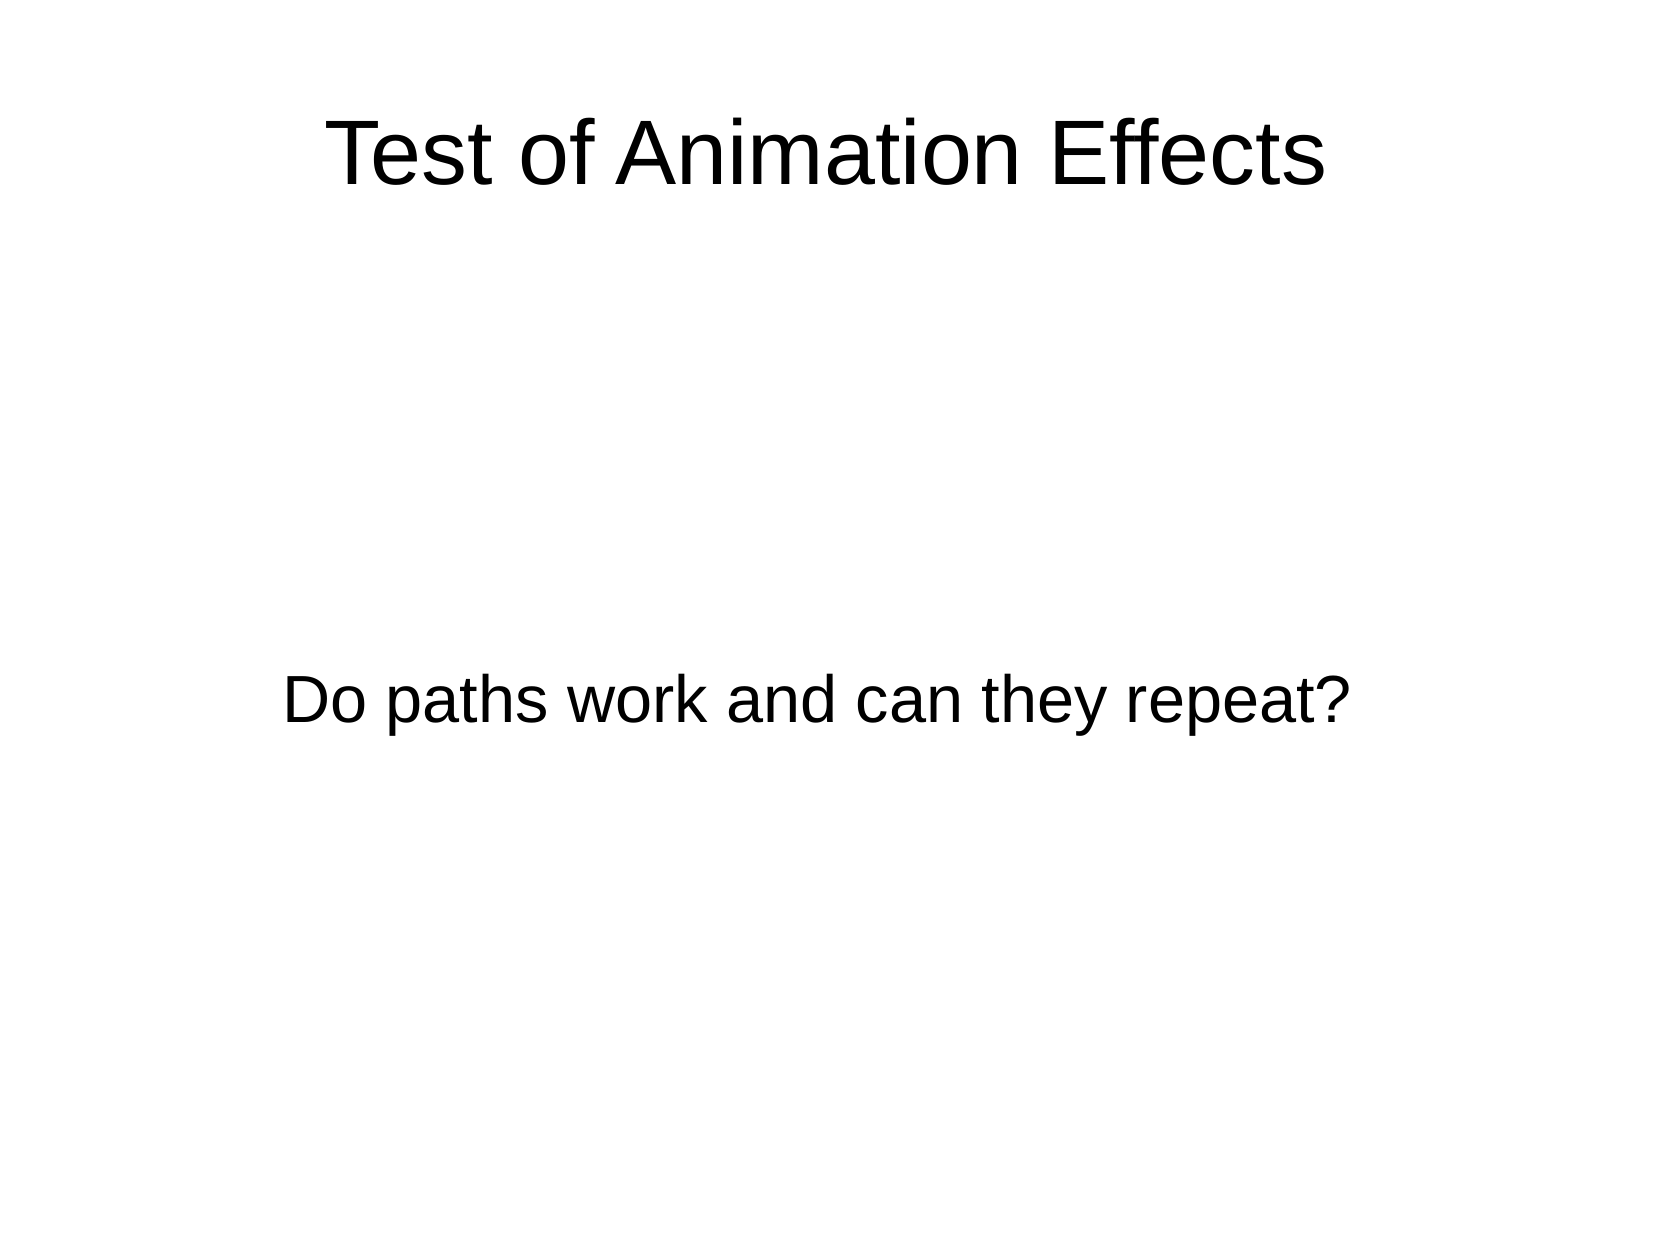

# Test of Animation Effects
Do paths work and can they repeat?